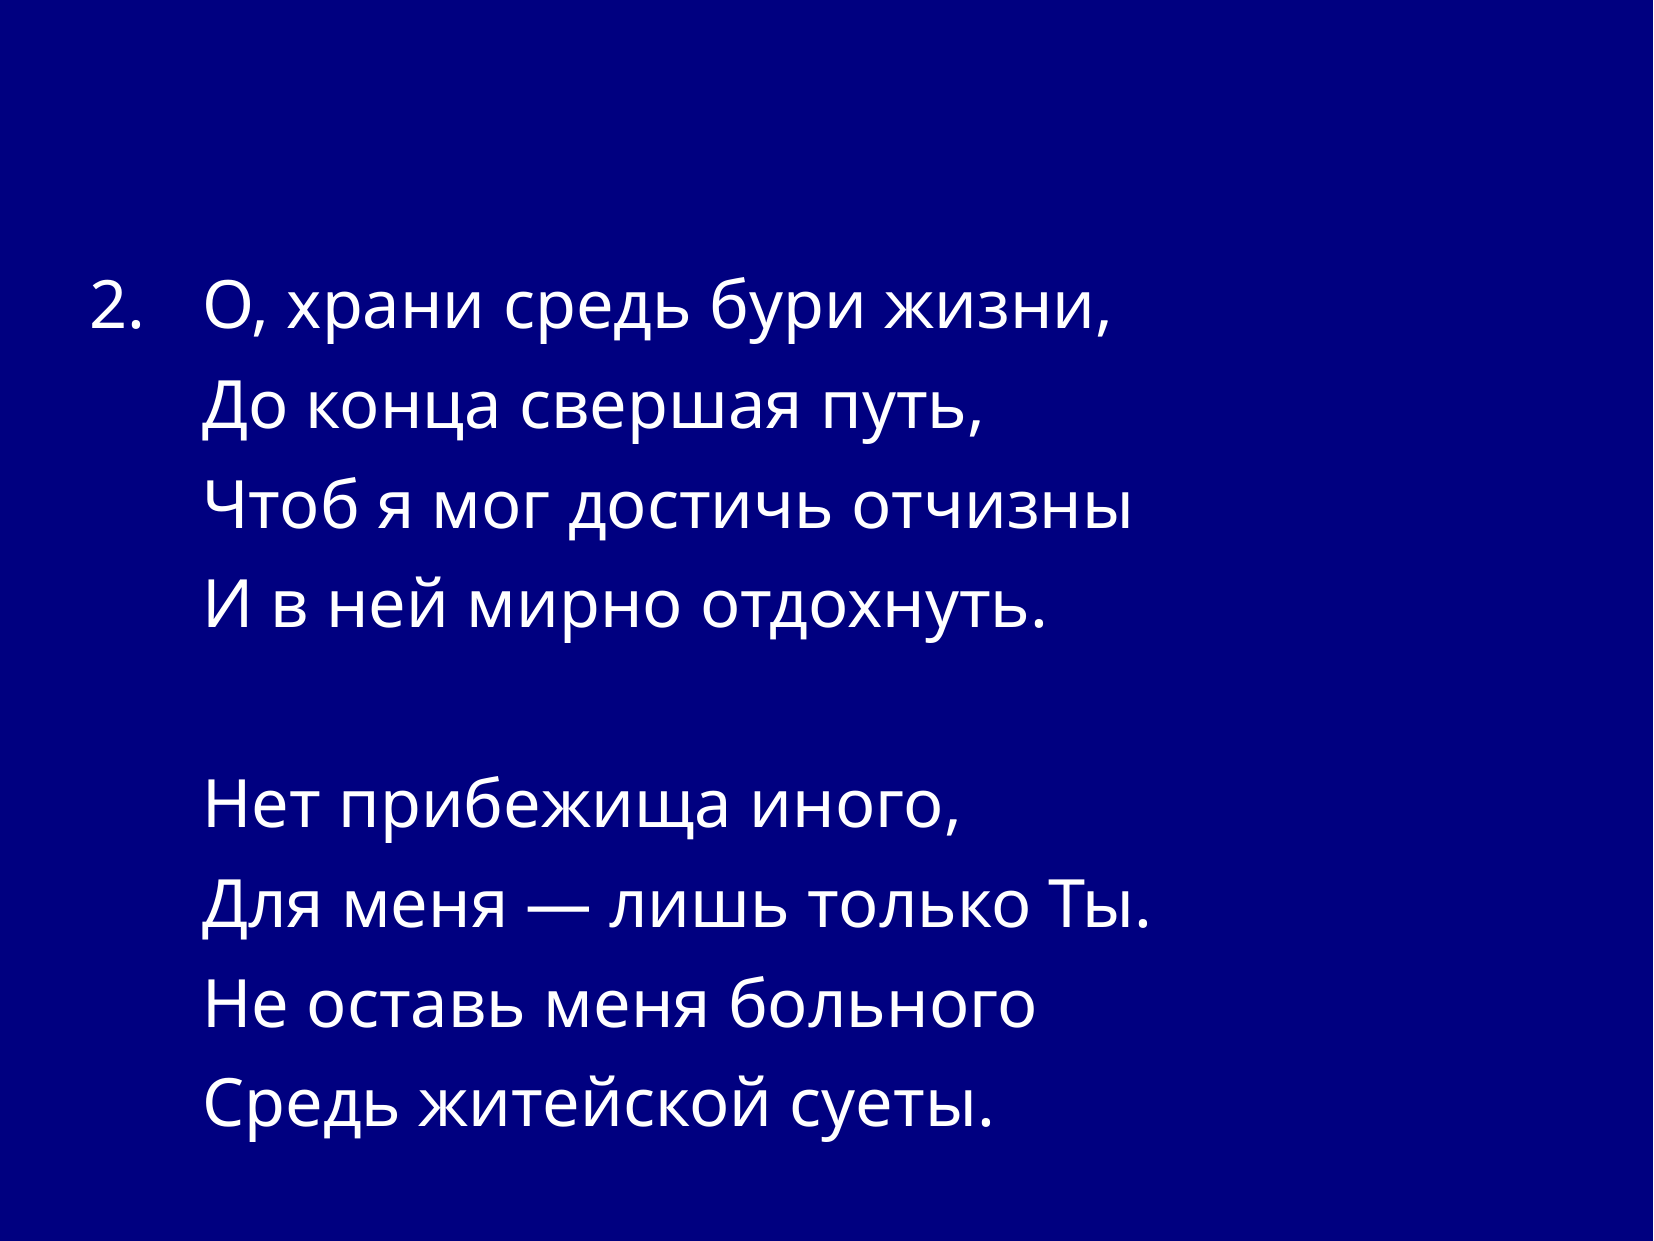

2.	О, храни средь бури жизни,
	До конца свершая путь,
	Чтоб я мог достичь отчизны
	И в ней мирно отдохнуть.
	Нет прибежища иного,
	Для меня — лишь только Ты.
	Не оставь меня больного
	Средь житейской суеты.